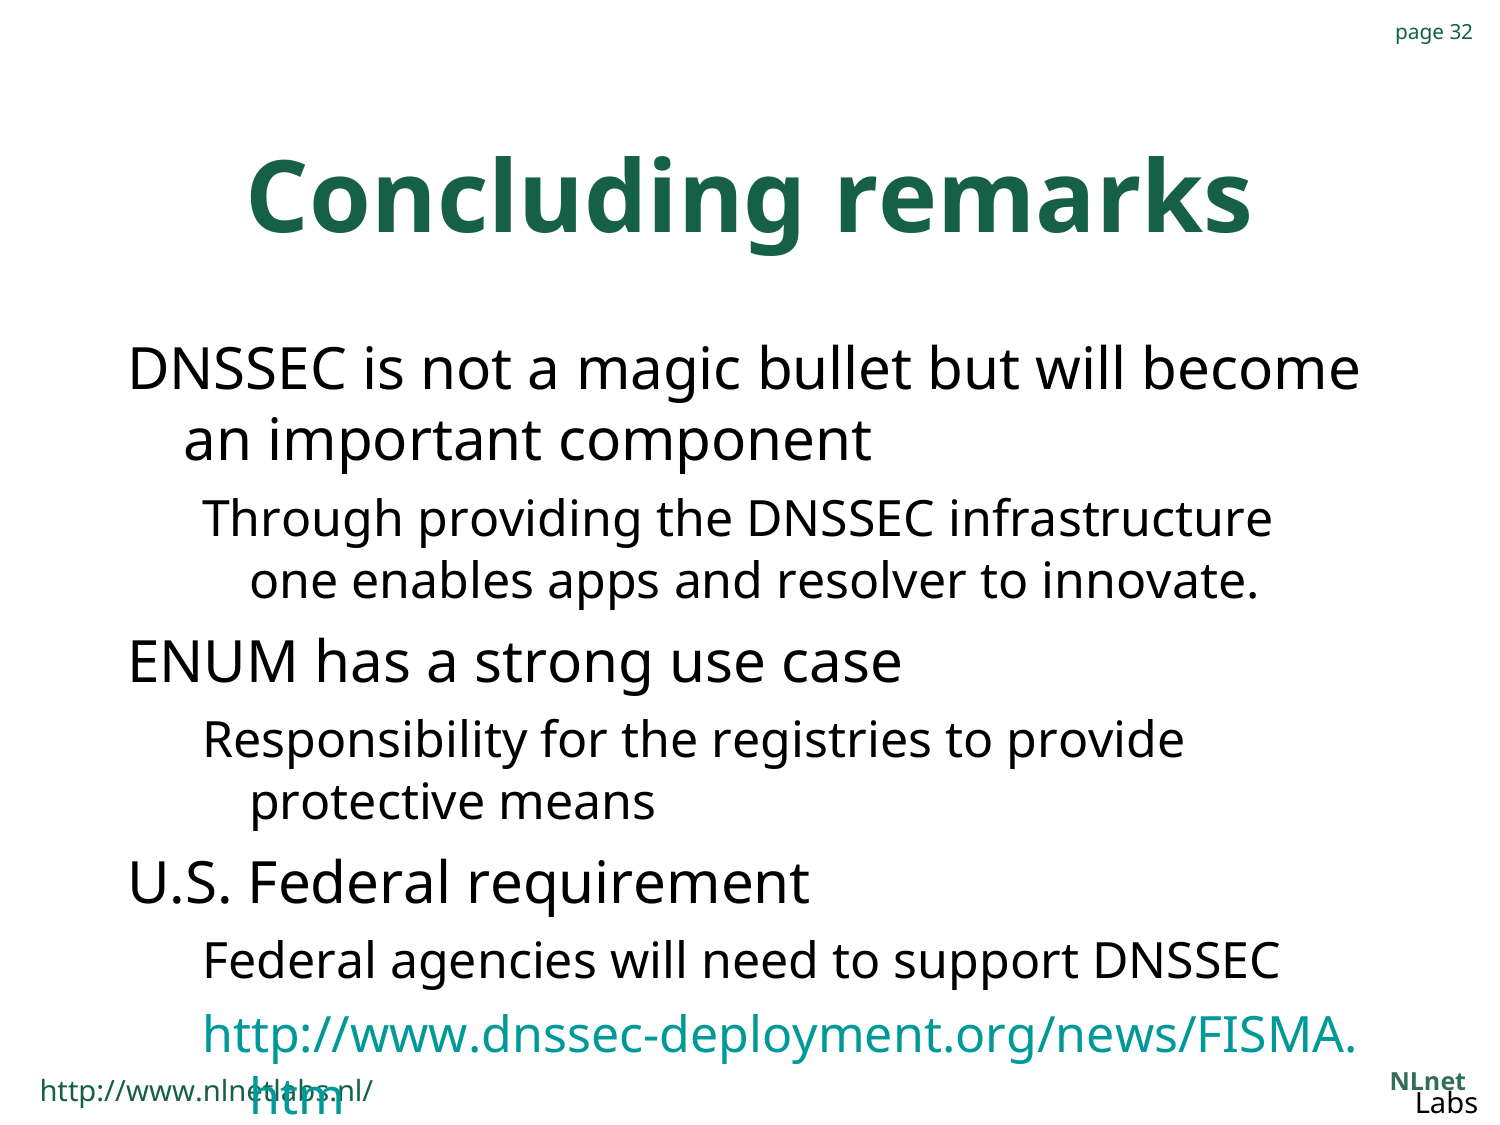

# Concluding remarks
DNSSEC is not a magic bullet but will become an important component
Through providing the DNSSEC infrastructure one enables apps and resolver to innovate.
ENUM has a strong use case
Responsibility for the registries to provide protective means
U.S. Federal requirement
Federal agencies will need to support DNSSEC
http://www.dnssec-deployment.org/news/FISMA.htm